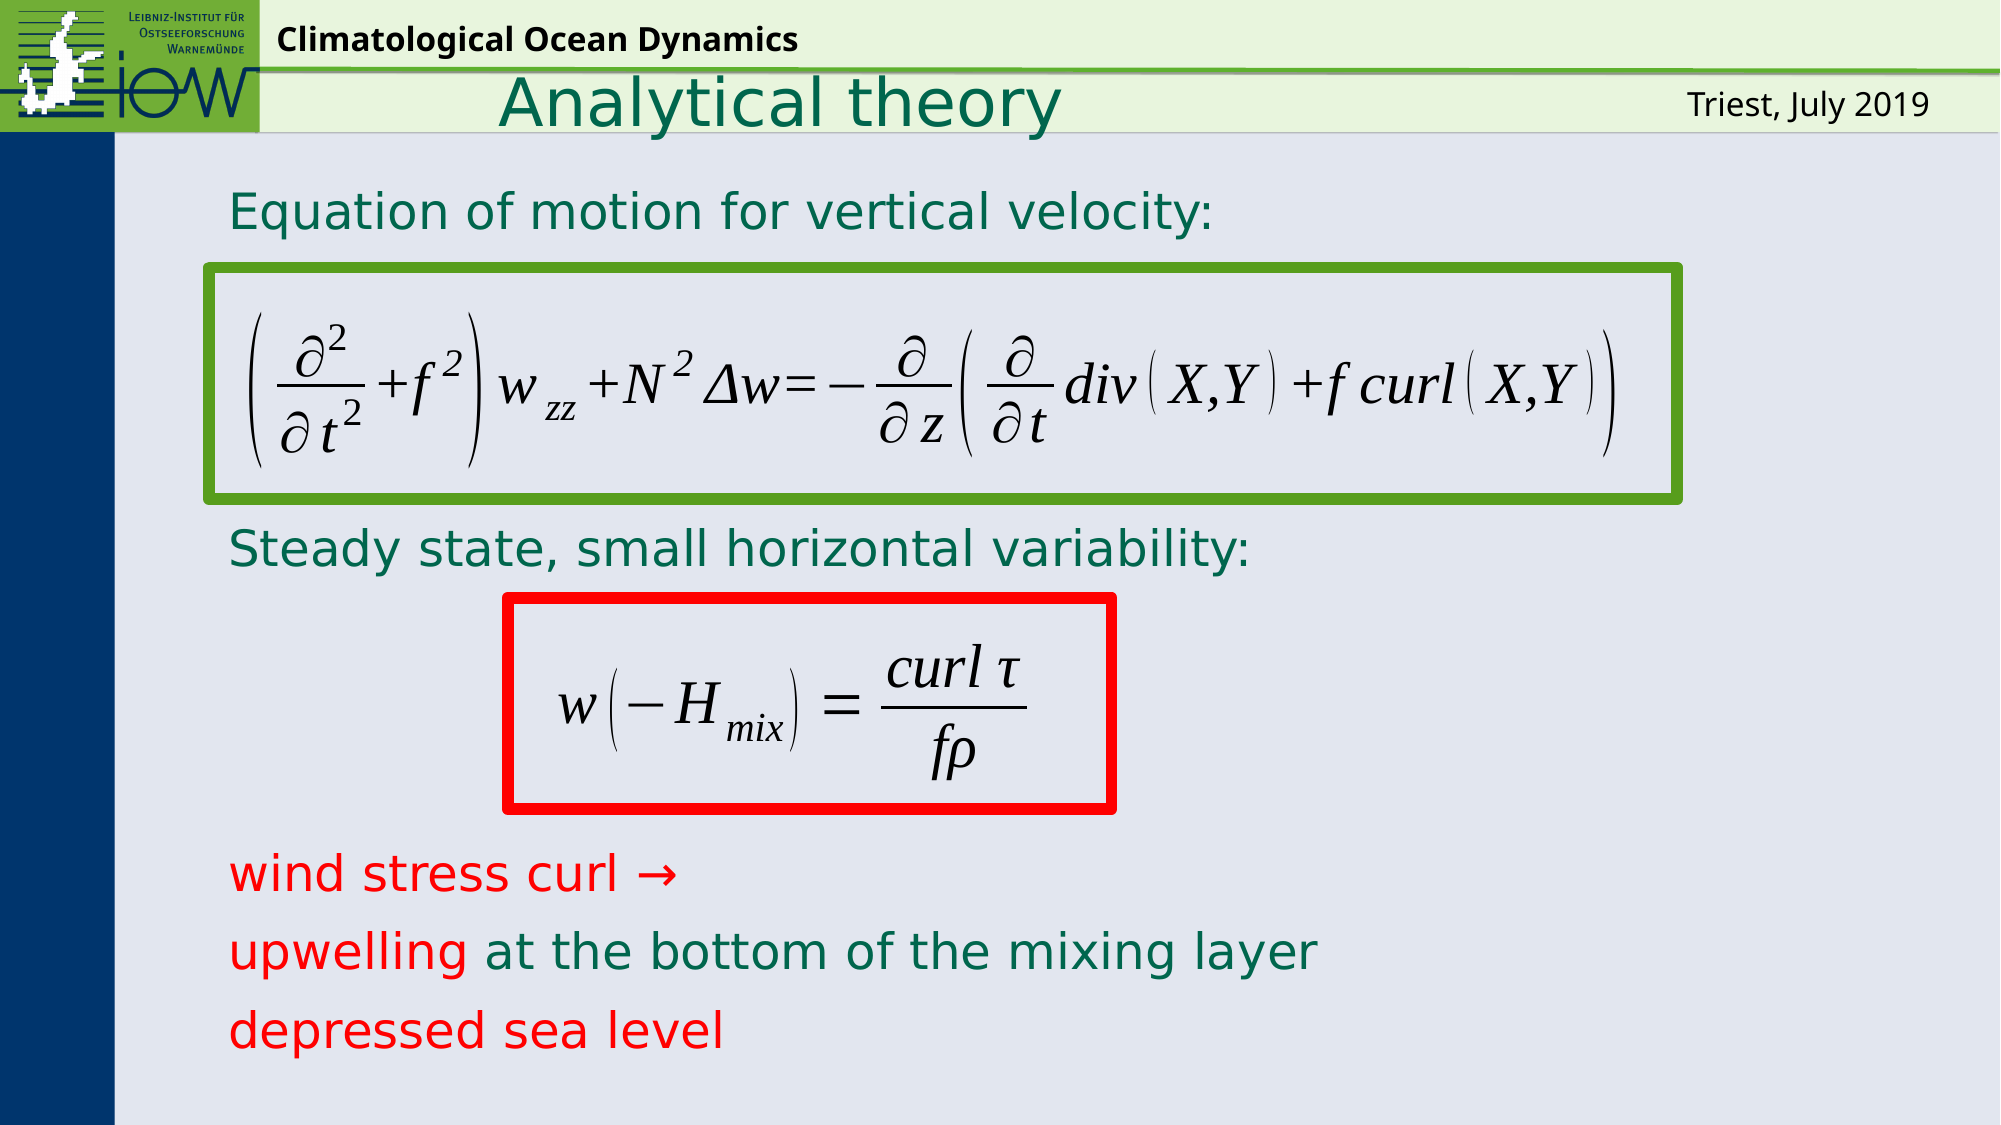

Analytical theory
Equation of motion for vertical velocity:
Steady state, small horizontal variability:
wind stress curl →
upwelling at the bottom of the mixing layer
depressed sea level